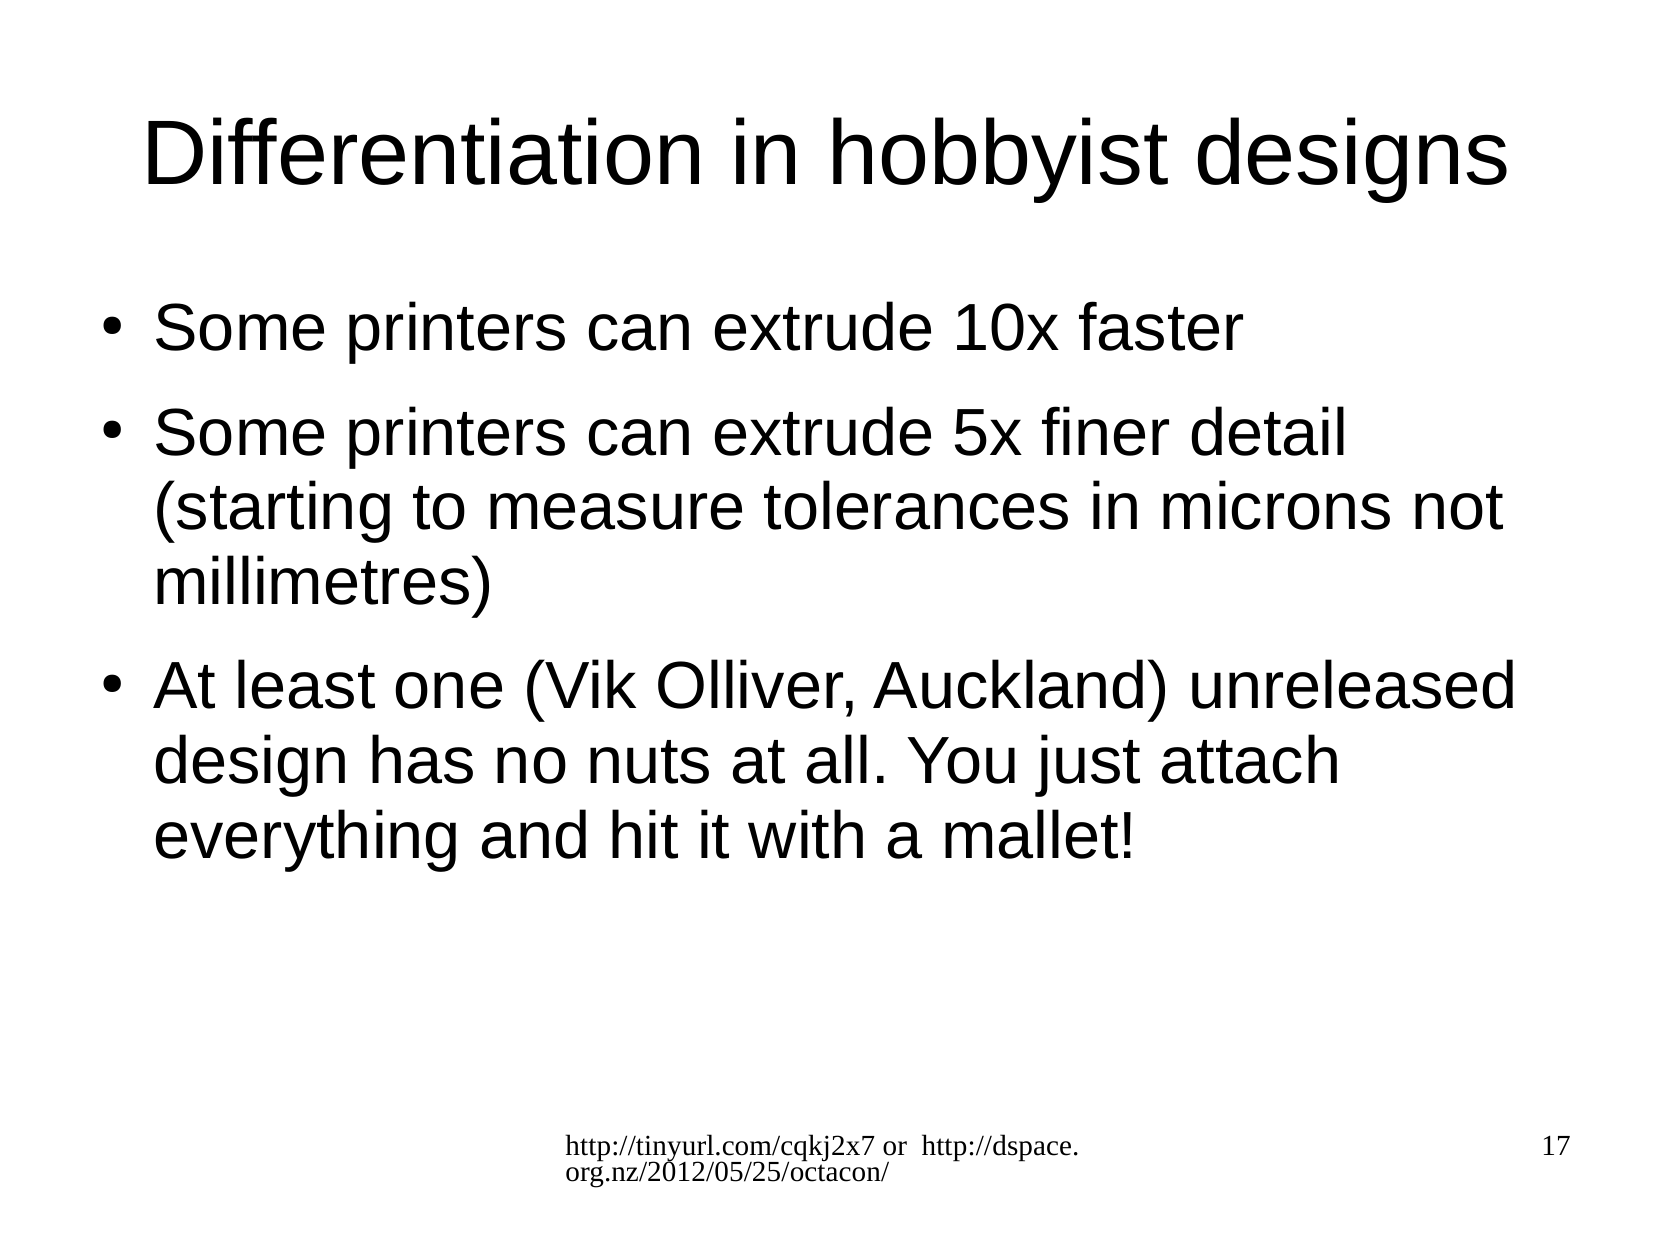

# Differentiation in hobbyist designs
Some printers can extrude 10x faster
Some printers can extrude 5x finer detail (starting to measure tolerances in microns not millimetres)
At least one (Vik Olliver, Auckland) unreleased design has no nuts at all. You just attach everything and hit it with a mallet!
http://tinyurl.com/cqkj2x7 or http://dspace.org.nz/2012/05/25/octacon/
17